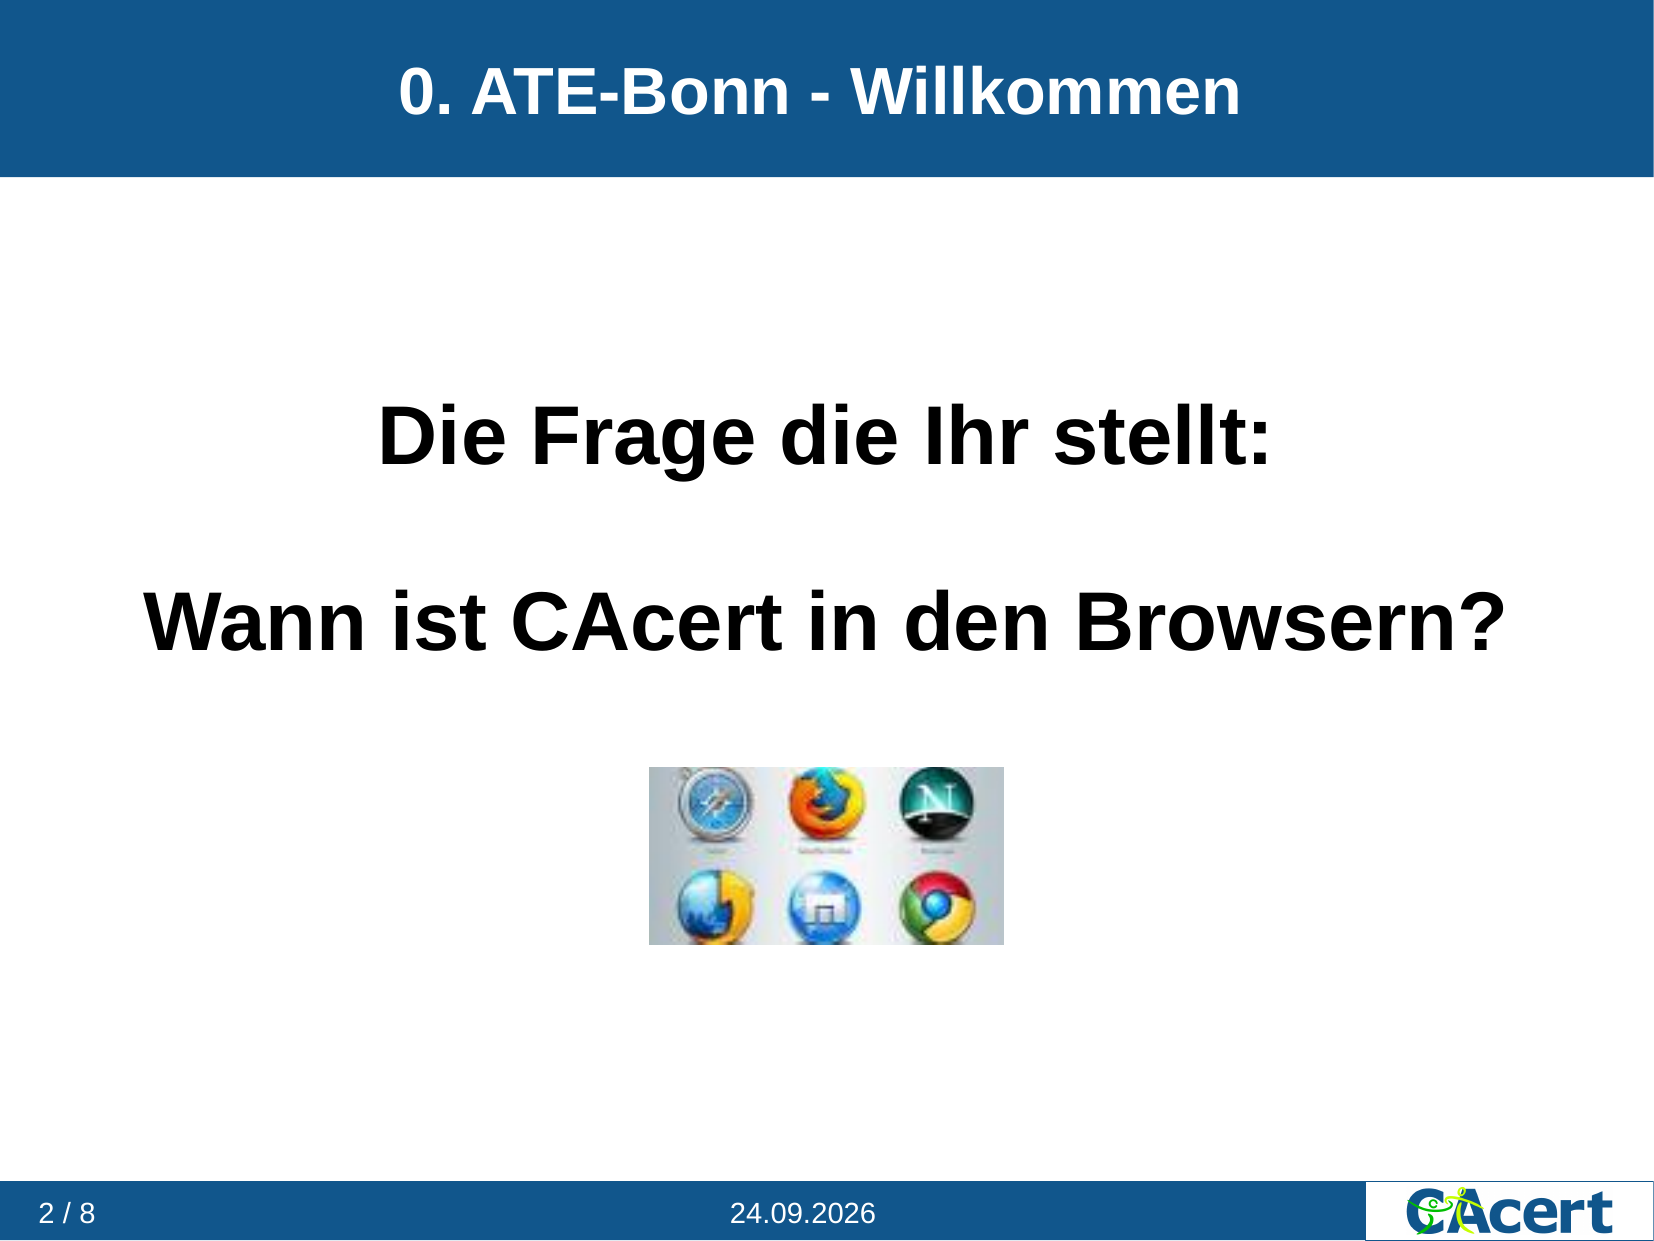

# 0. ATE-Bonn - Willkommen
Die Frage die Ihr stellt:
Wann ist CAcert in den Browsern?